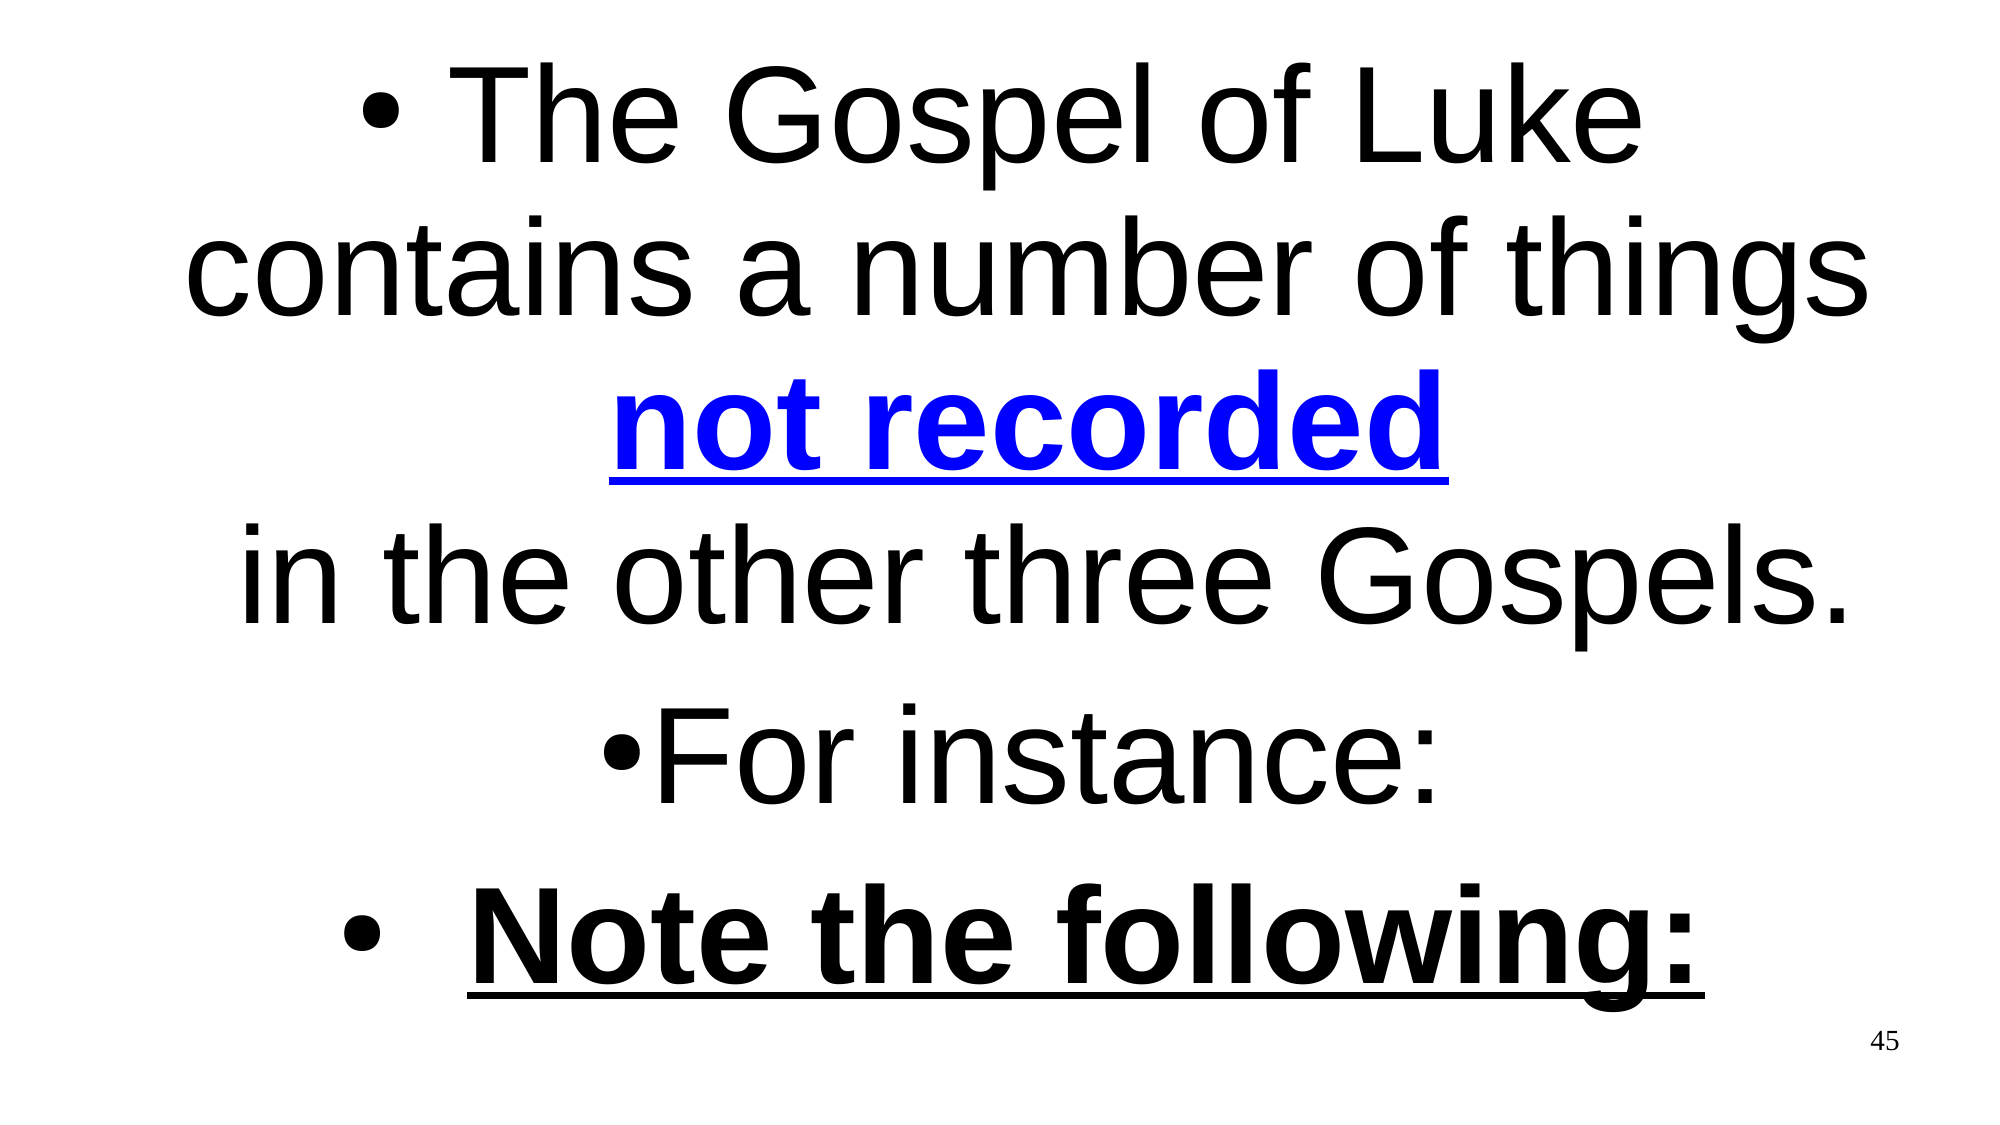

# The Gospel of Luke contains a number of things not recorded in the other three Gospels.
For instance:
 Note the following:
45